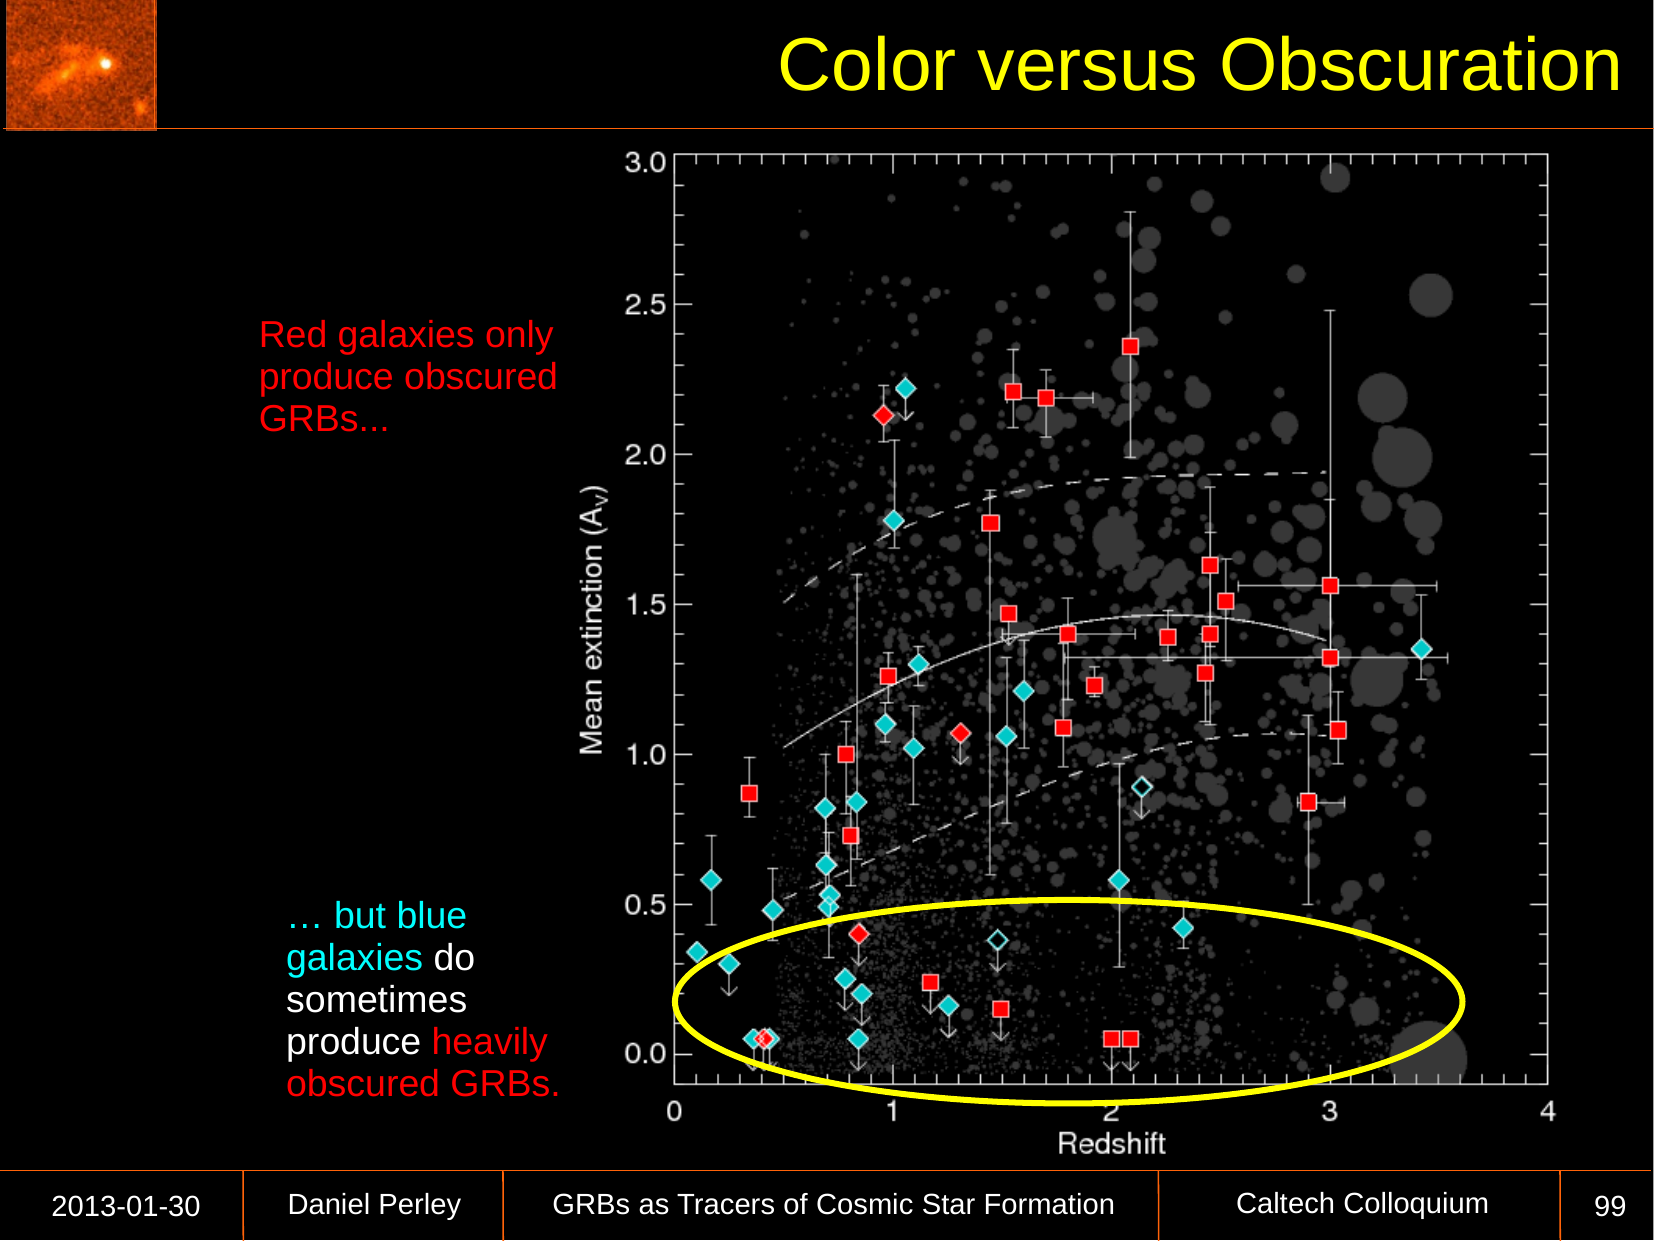

# Color versus Obscuration
Red galaxies only produce obscured GRBs...
… but blue galaxies do sometimes produce heavily obscured GRBs.
2013-01-30
99